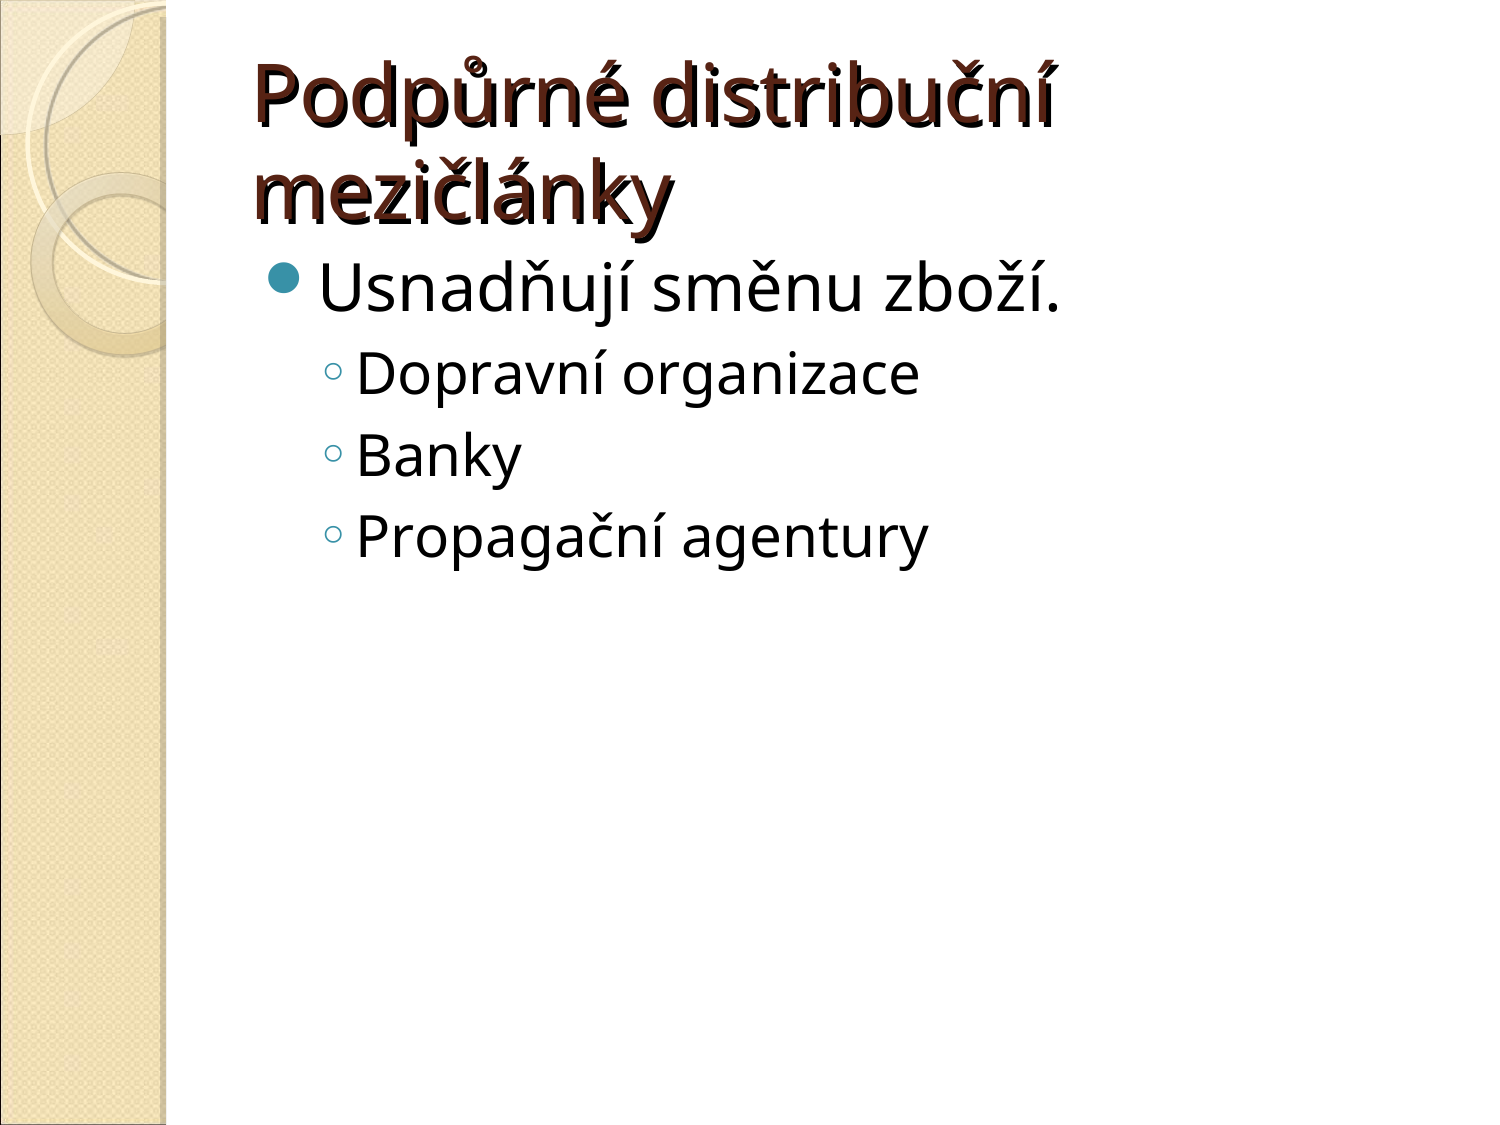

# Podpůrné distribuční mezičlánky
Usnadňují směnu zboží.
Dopravní organizace
Banky
Propagační agentury